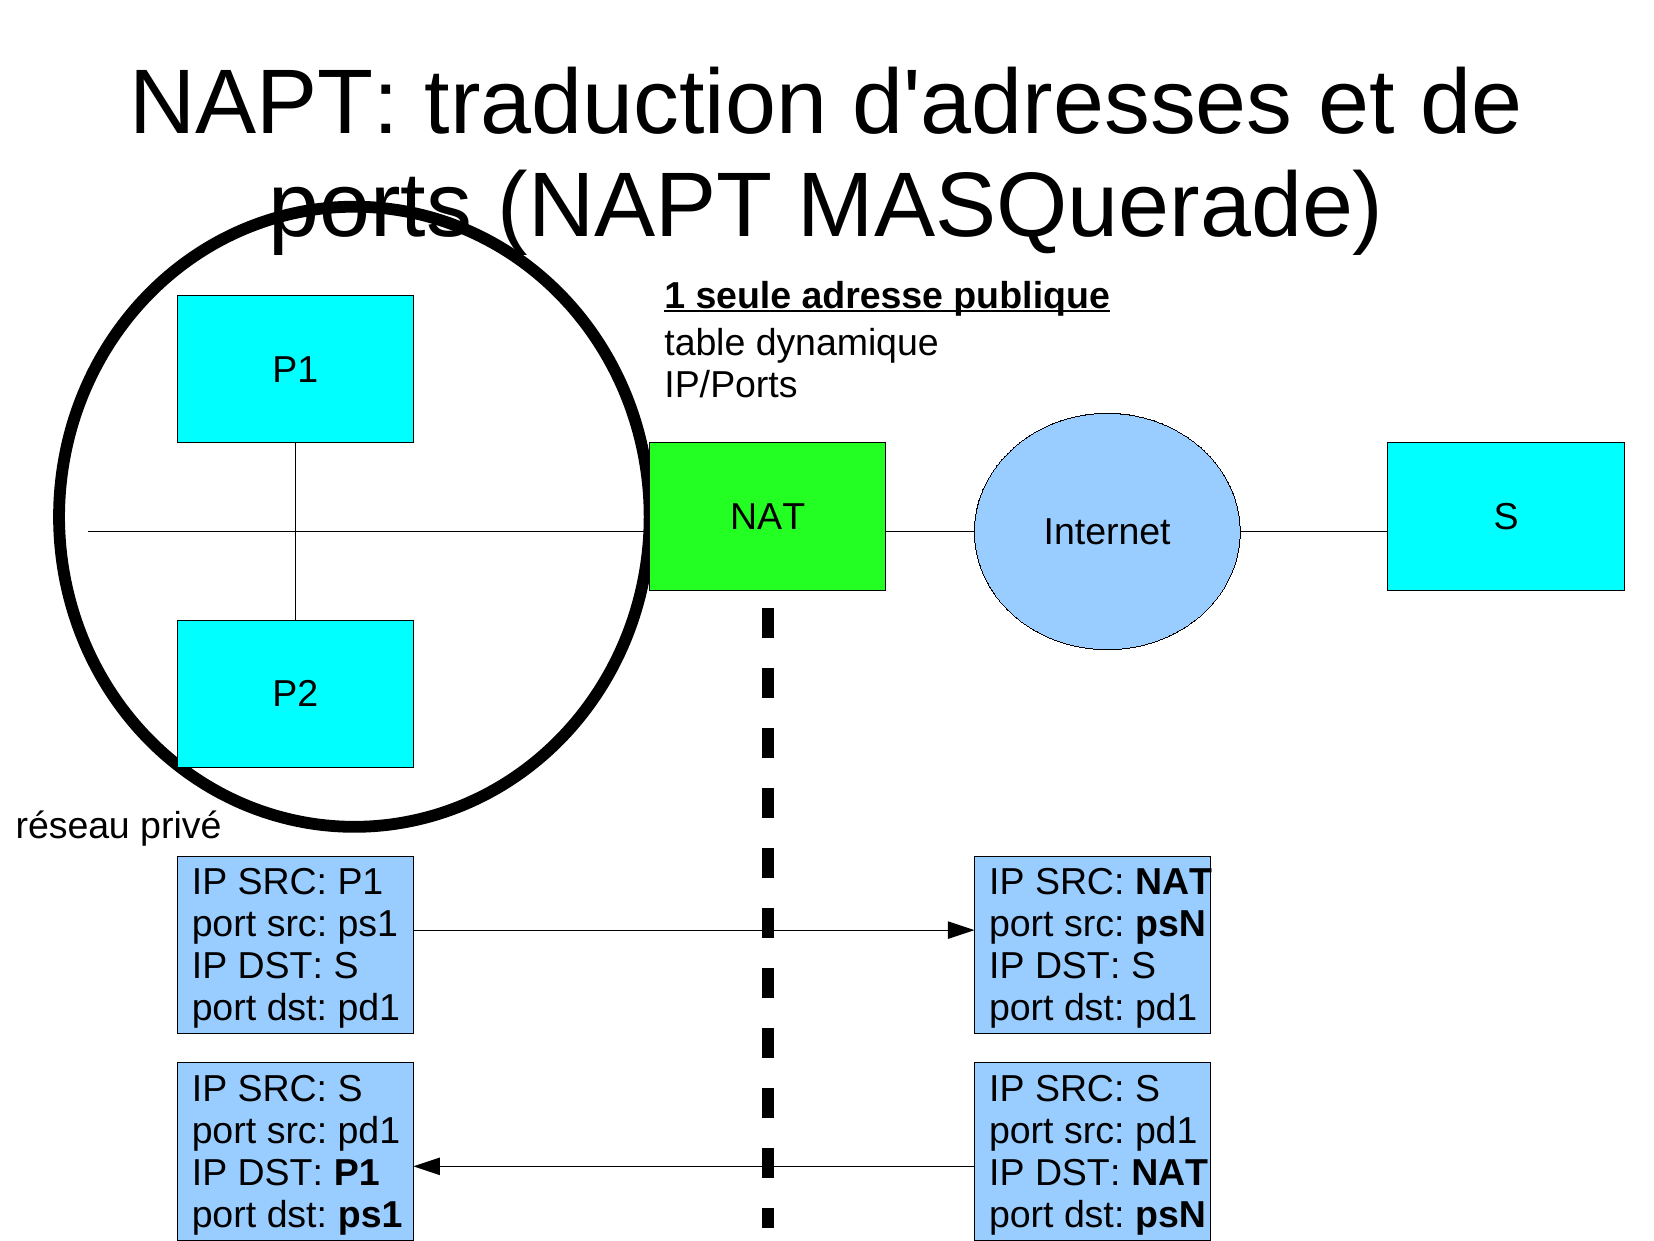

# NAPT: traduction d'adresses et de ports (NAPT MASQuerade)
1 seule adresse publique
P1
table dynamique IP/Ports
Internet
NAT
S
P2
réseau privé
IP SRC: P1
port src: ps1
IP DST: S
port dst: pd1
IP SRC: NAT
port src: psN
IP DST: S
port dst: pd1
IP SRC: S
port src: pd1
IP DST: P1
port dst: ps1
IP SRC: S
port src: pd1
IP DST: NAT
port dst: psN